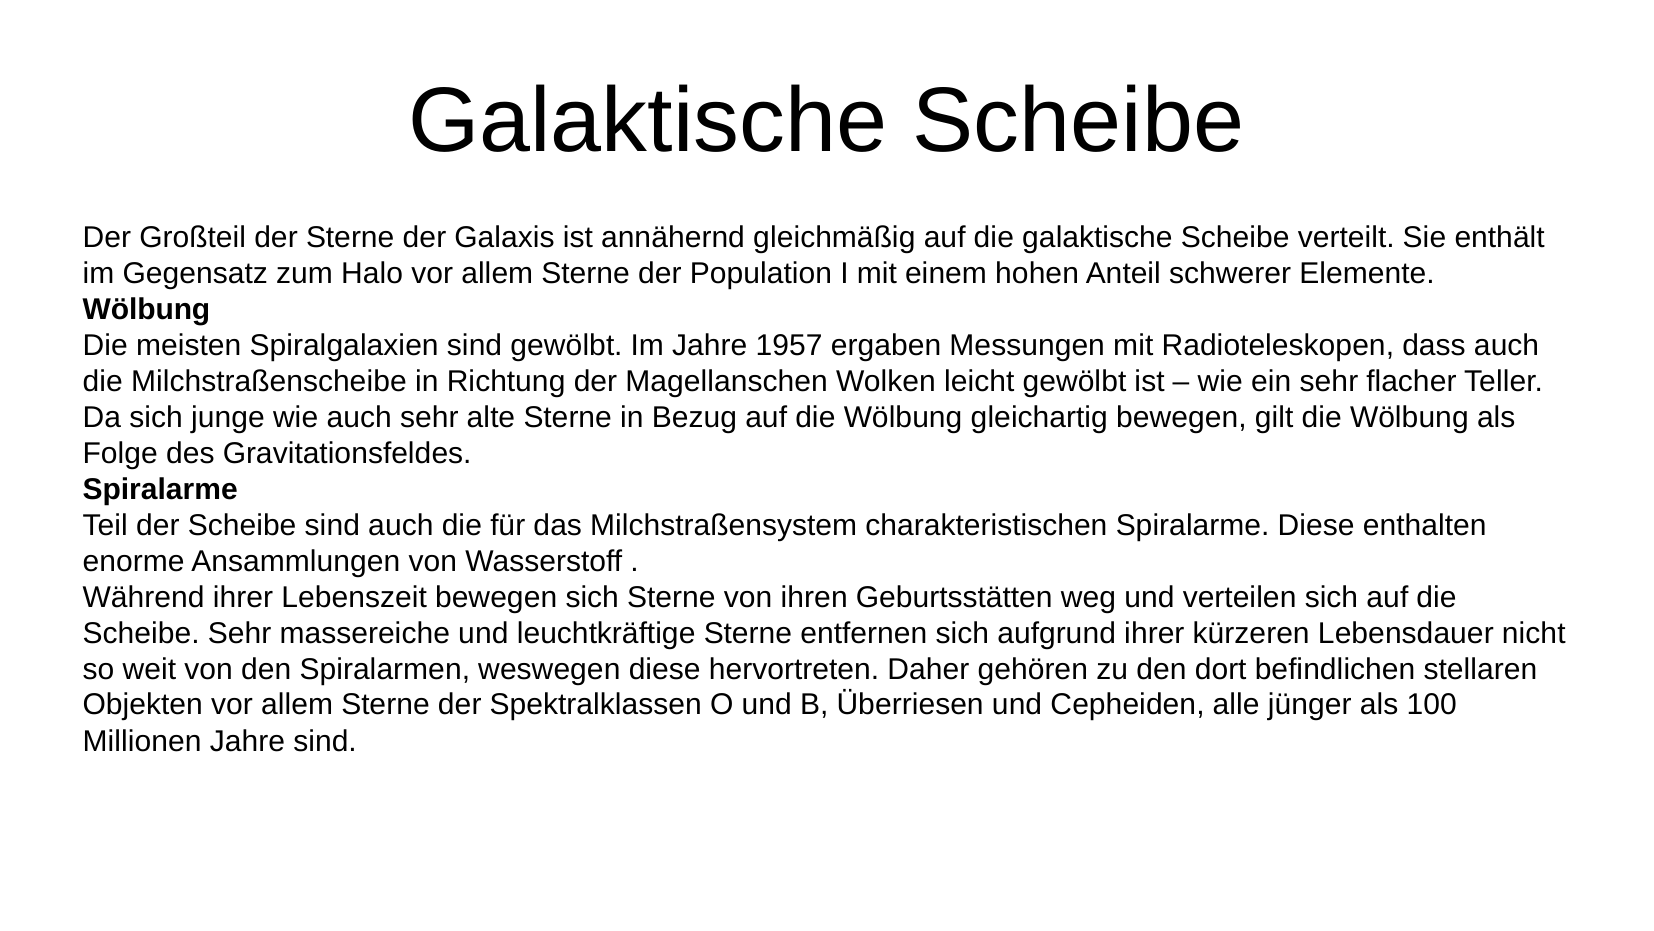

Galaktische Scheibe
Der Großteil der Sterne der Galaxis ist annähernd gleichmäßig auf die galaktische Scheibe verteilt. Sie enthält im Gegensatz zum Halo vor allem Sterne der Population I mit einem hohen Anteil schwerer Elemente.
Wölbung
Die meisten Spiralgalaxien sind gewölbt. Im Jahre 1957 ergaben Messungen mit Radioteleskopen, dass auch die Milchstraßenscheibe in Richtung der Magellanschen Wolken leicht gewölbt ist – wie ein sehr flacher Teller. Da sich junge wie auch sehr alte Sterne in Bezug auf die Wölbung gleichartig bewegen, gilt die Wölbung als Folge des Gravitationsfeldes.
Spiralarme
Teil der Scheibe sind auch die für das Milchstraßensystem charakteristischen Spiralarme. Diese enthalten enorme Ansammlungen von Wasserstoff .
Während ihrer Lebenszeit bewegen sich Sterne von ihren Geburtsstätten weg und verteilen sich auf die Scheibe. Sehr massereiche und leuchtkräftige Sterne entfernen sich aufgrund ihrer kürzeren Lebensdauer nicht so weit von den Spiralarmen, weswegen diese hervortreten. Daher gehören zu den dort befindlichen stellaren Objekten vor allem Sterne der Spektralklassen O und B, Überriesen und Cepheiden, alle jünger als 100 Millionen Jahre sind.